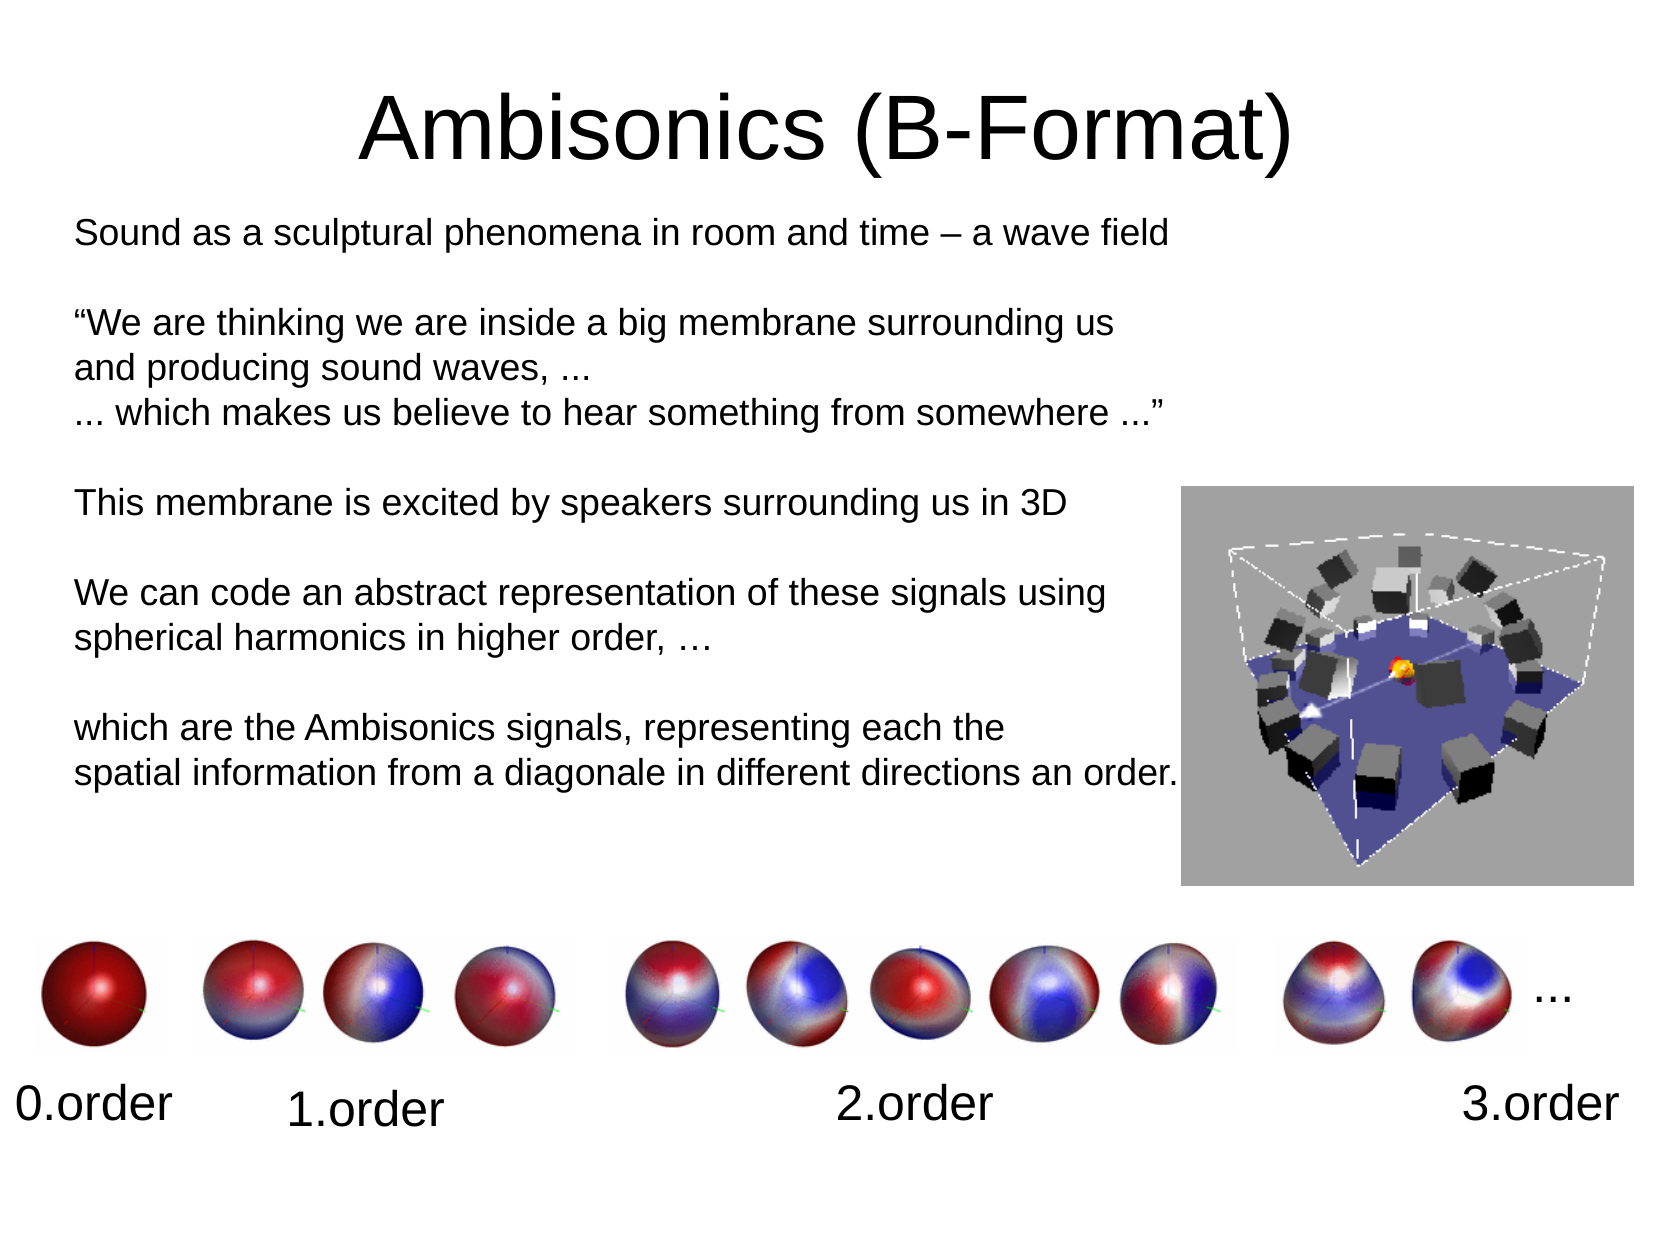

# Ambisonics (B-Format)‏
Sound as a sculptural phenomena in room and time – a wave field
“We are thinking we are inside a big membrane surrounding us
and producing sound waves, ...
... which makes us believe to hear something from somewhere ...”
This membrane is excited by speakers surrounding us in 3D
We can code an abstract representation of these signals using
spherical harmonics in higher order, …
which are the Ambisonics signals, representing each the
spatial information from a diagonale in different directions an order.
...
0.order
2.order
3.order
1.order